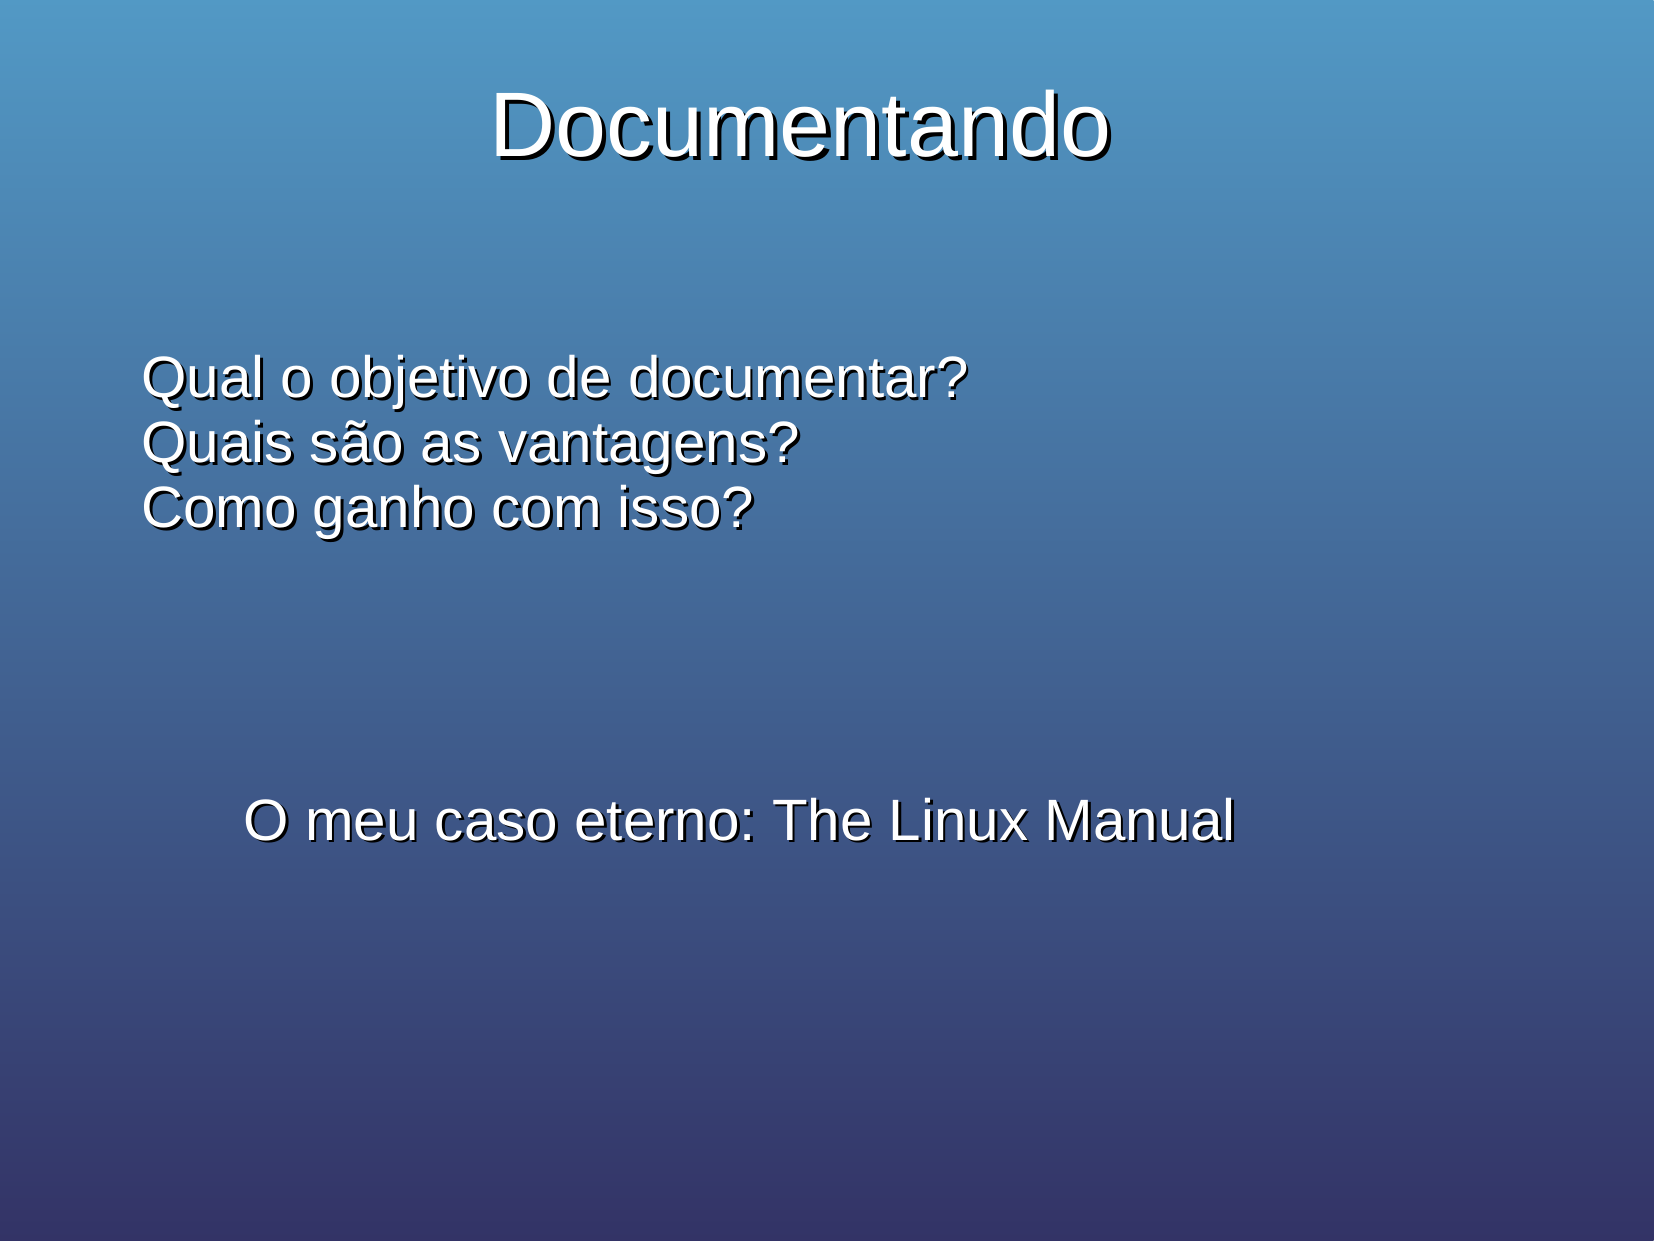

Documentando
 Qual o objetivo de documentar?
 Quais são as vantagens?
 Como ganho com isso?
O meu caso eterno: The Linux Manual